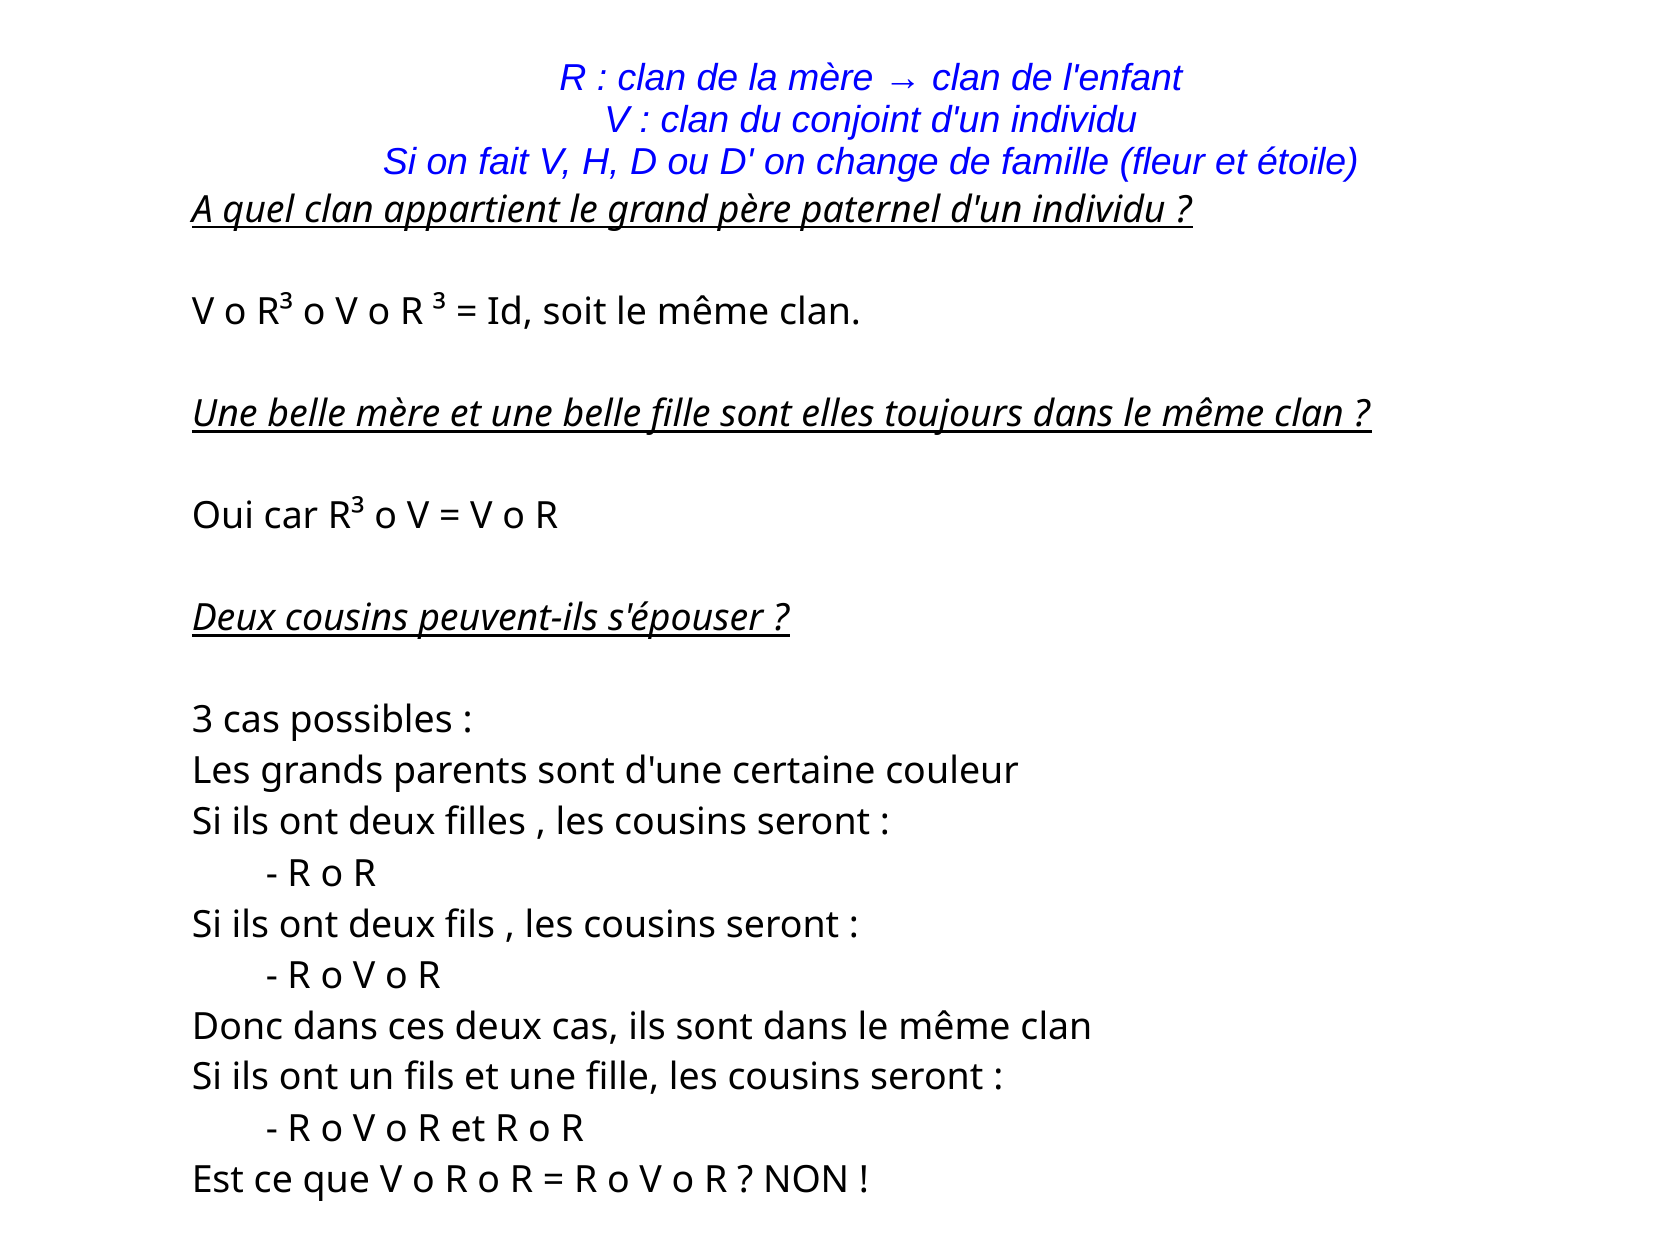

R : clan de la mère → clan de l'enfant
V : clan du conjoint d'un individu
Si on fait V, H, D ou D' on change de famille (fleur et étoile)
A quel clan appartient le grand père paternel d'un individu ?
V o R³ o V o R ³ = Id, soit le même clan.
Une belle mère et une belle fille sont elles toujours dans le même clan ?
Oui car R³ o V = V o R
Deux cousins peuvent-ils s'épouser ?
3 cas possibles :
Les grands parents sont d'une certaine couleur
Si ils ont deux filles , les cousins seront :
	- R o R
Si ils ont deux fils , les cousins seront :
	- R o V o R
Donc dans ces deux cas, ils sont dans le même clan
Si ils ont un fils et une fille, les cousins seront :
	- R o V o R et R o R
Est ce que V o R o R = R o V o R ? NON !